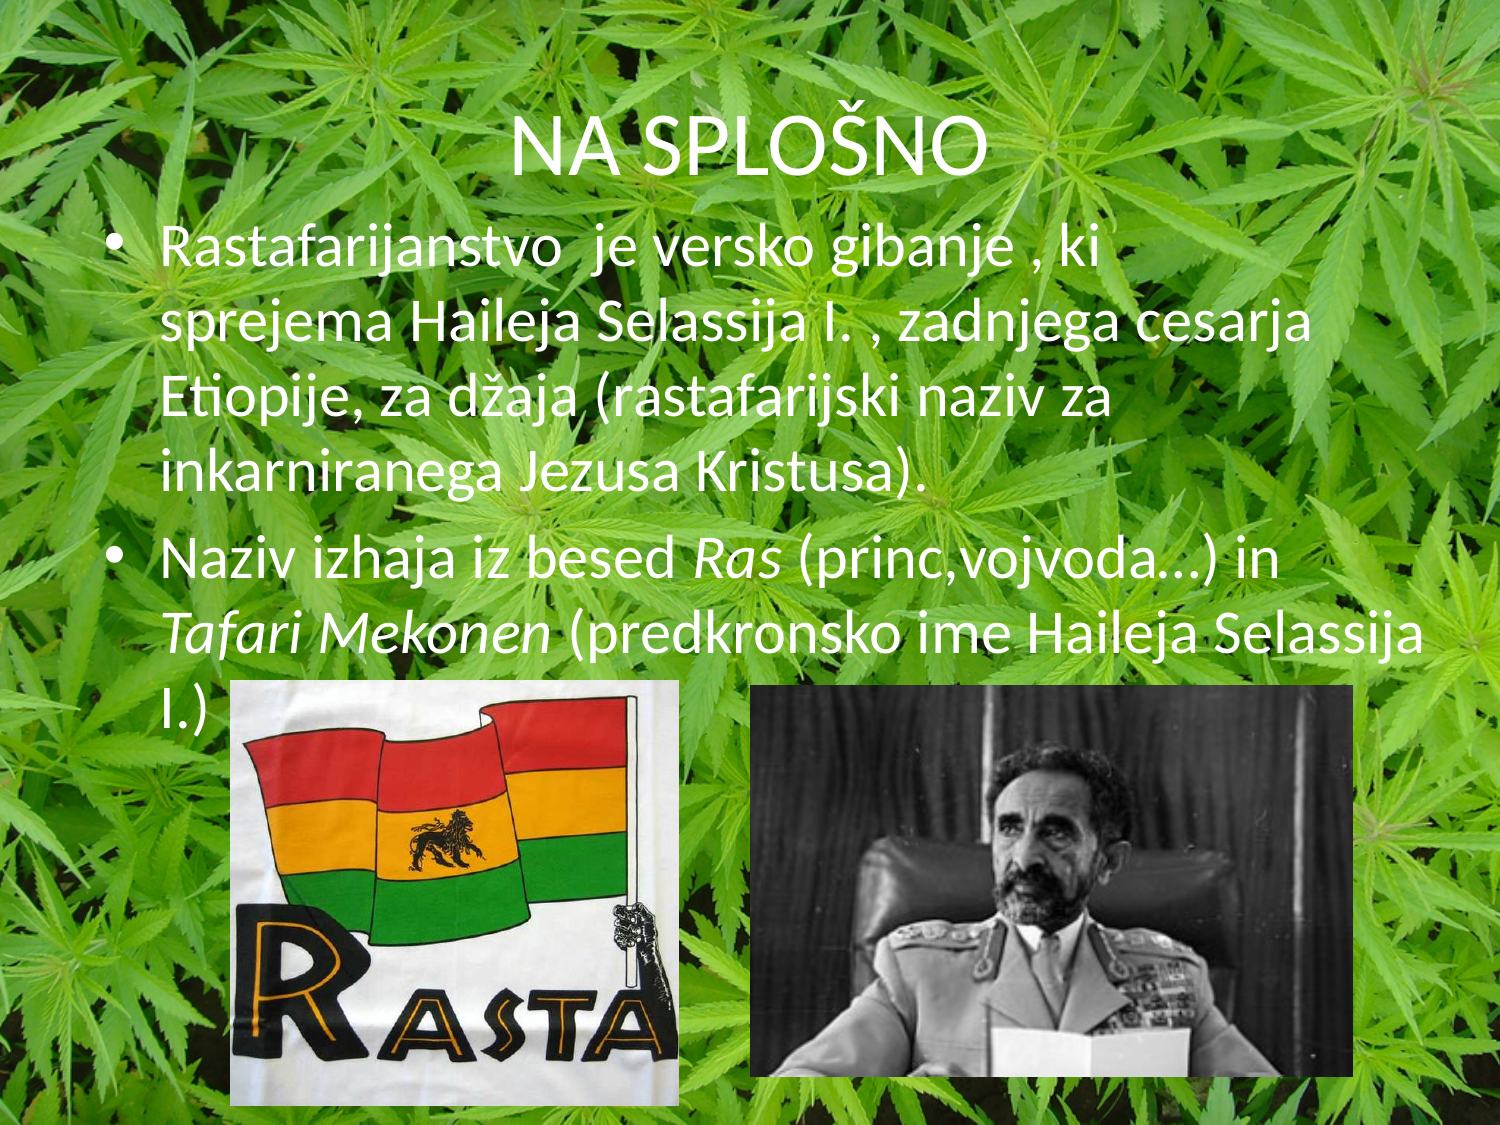

# NA SPLOŠNO
Rastafarijanstvo  je versko gibanje , ki sprejema Haileja Selassija I. , zadnjega cesarja Etiopije, za džaja (rastafarijski naziv za inkarniranega Jezusa Kristusa).
Naziv izhaja iz besed Ras (princ,vojvoda…) in Tafari Mekonen (predkronsko ime Haileja Selassija I.)